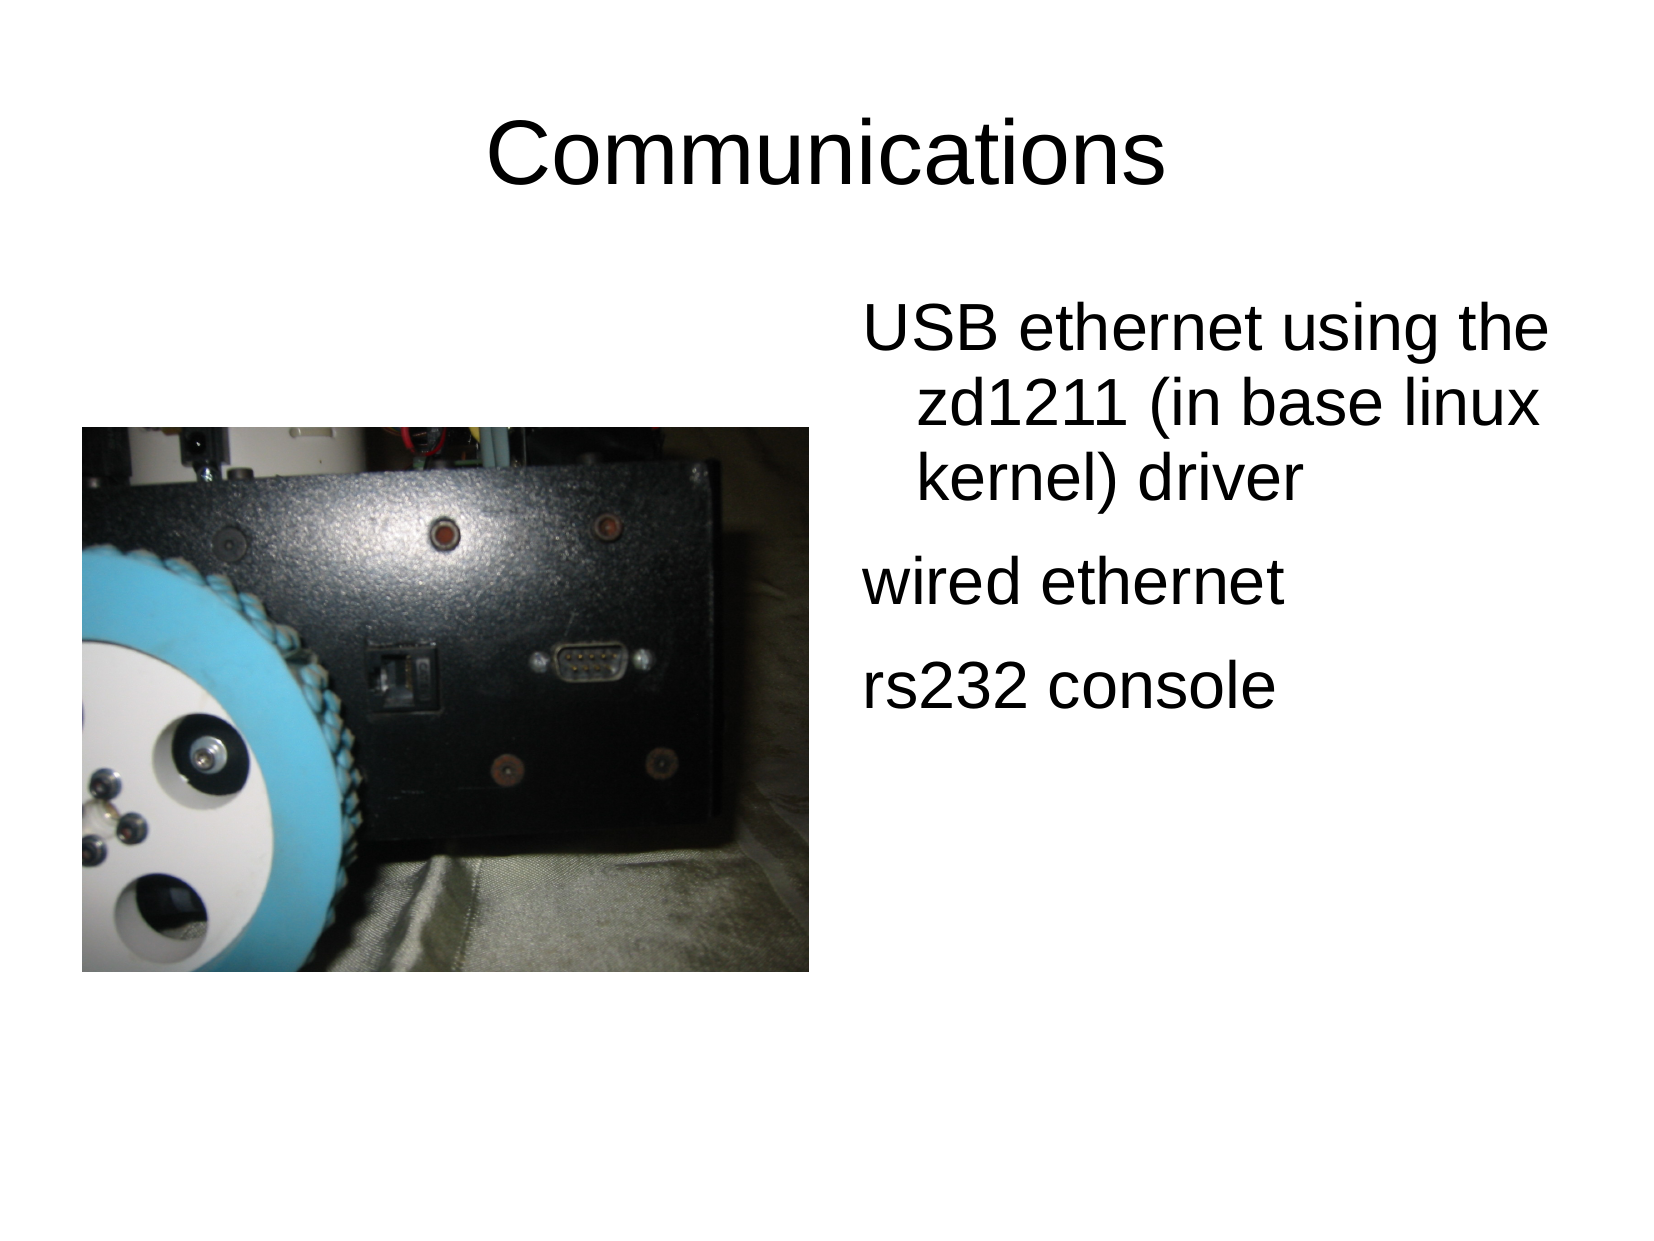

# Communications
USB ethernet using the zd1211 (in base linux kernel) driver
wired ethernet
rs232 console